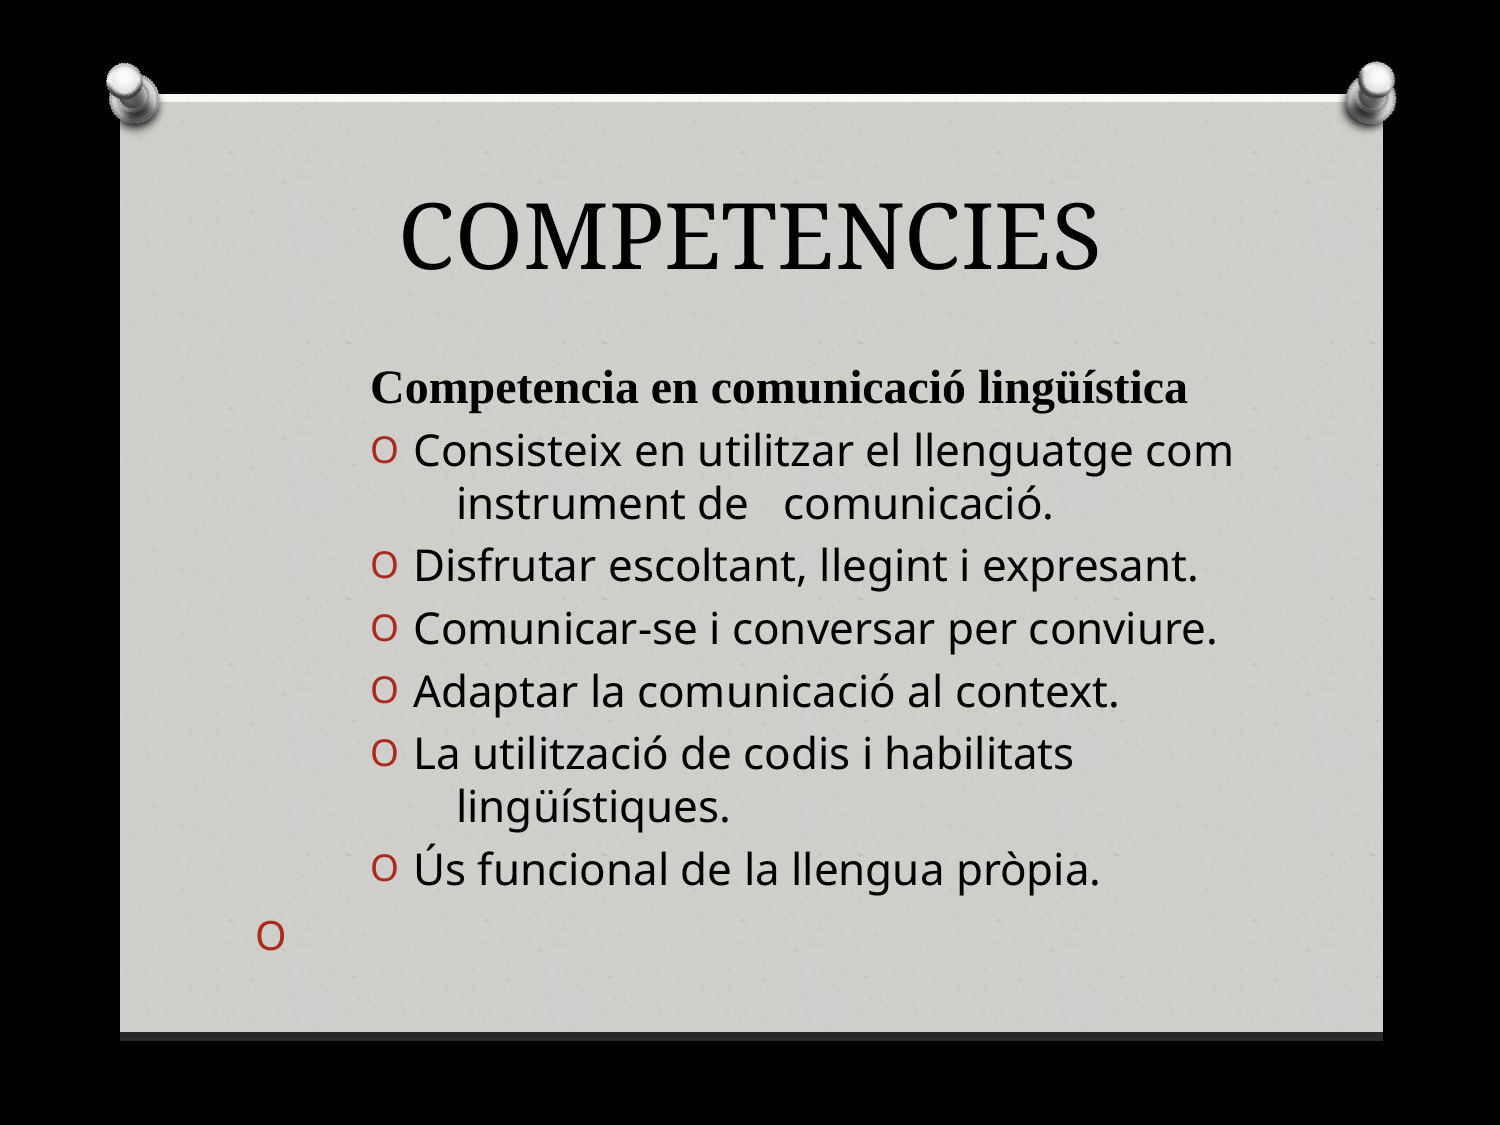

# COMPETENCIES
Competencia en comunicació lingüística
Consisteix en utilitzar el llenguatge com instrument de comunicació.
Disfrutar escoltant, llegint i expresant.
Comunicar-se i conversar per conviure.
Adaptar la comunicació al context.
La utilització de codis i habilitats lingüístiques.
Ús funcional de la llengua pròpia.